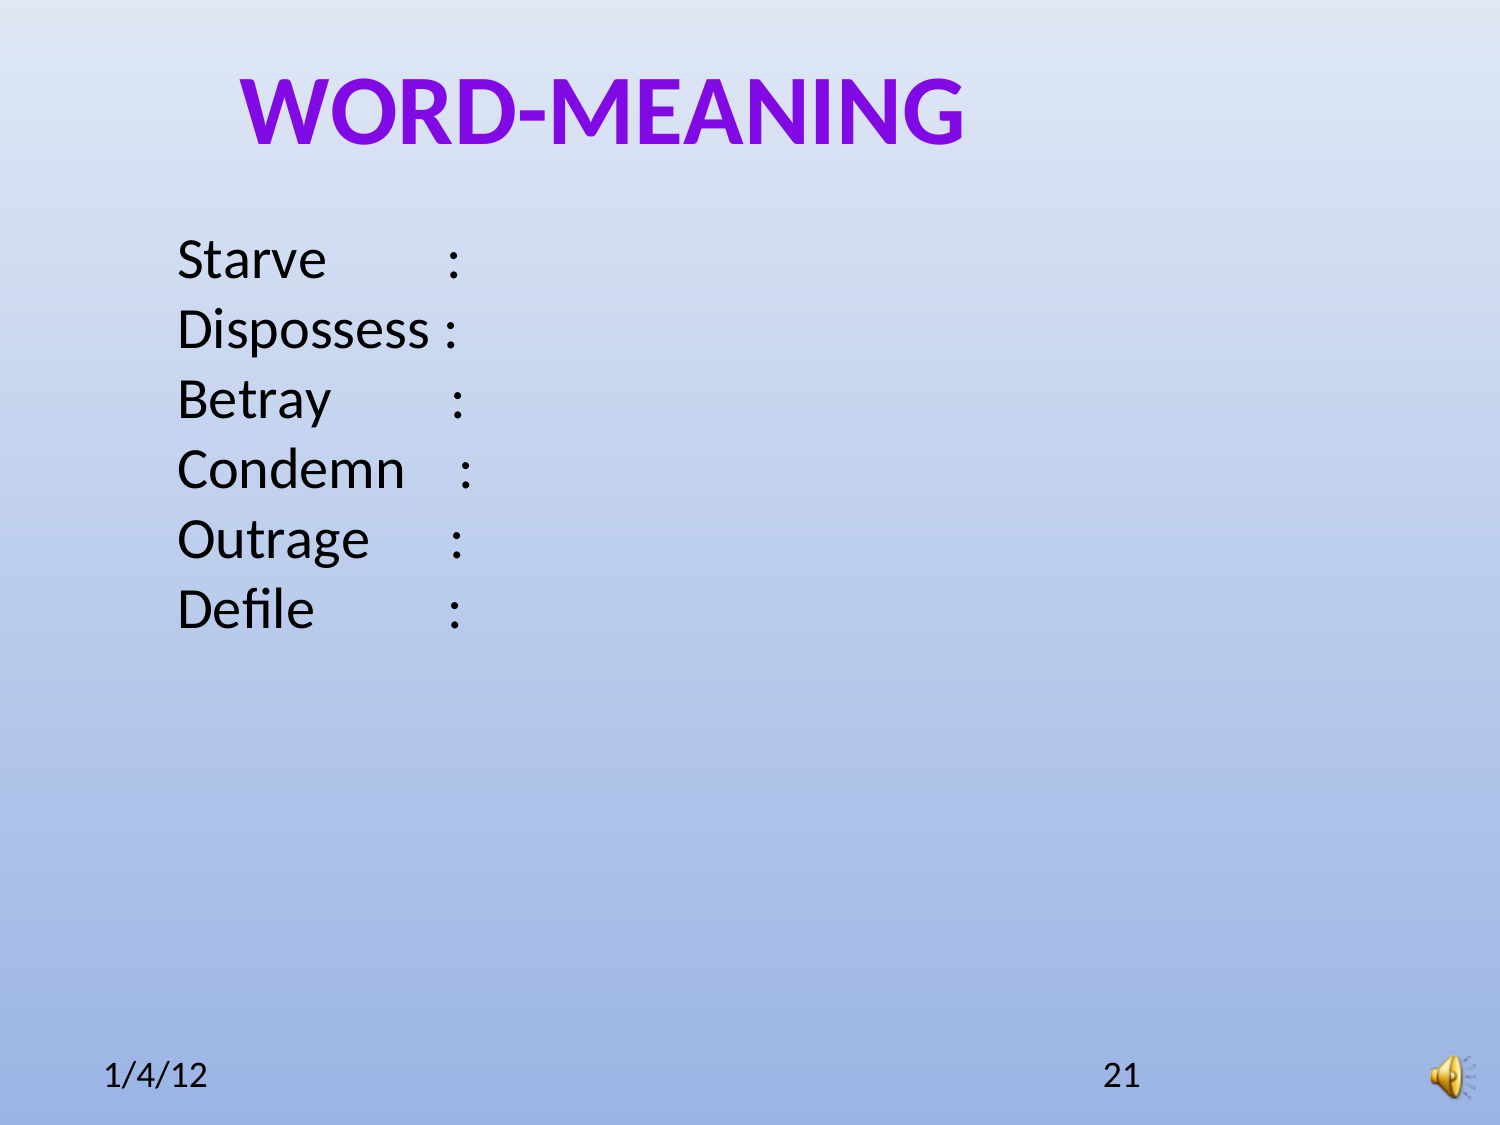

WORD-MEANING
Starve :
Dispossess :
Betray :
Condemn :
Outrage :
Defile :